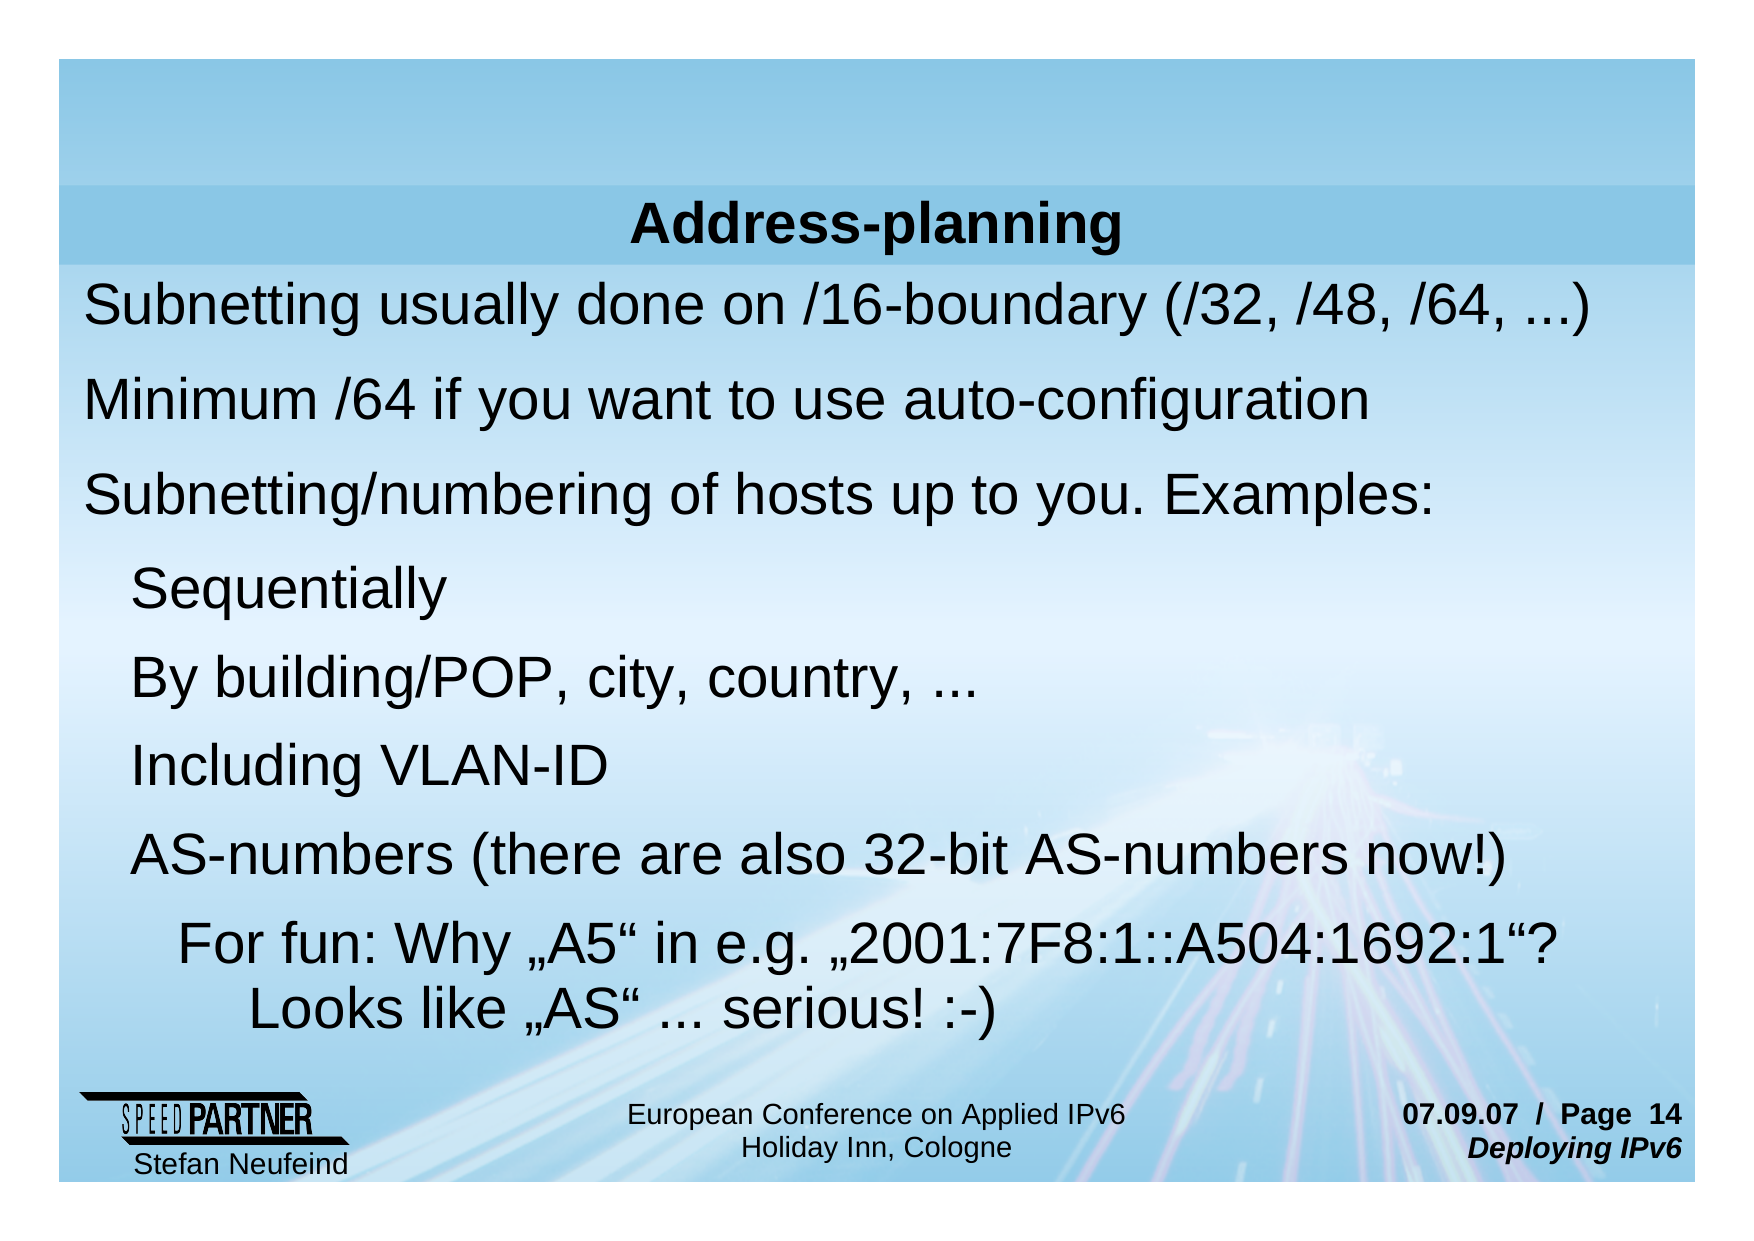

# Address-planning
Subnetting usually done on /16-boundary (/32, /48, /64, ...)
Minimum /64 if you want to use auto-configuration
Subnetting/numbering of hosts up to you. Examples:
Sequentially
By building/POP, city, country, ...
Including VLAN-ID
AS-numbers (there are also 32-bit AS-numbers now!)
For fun: Why „A5“ in e.g. „2001:7F8:1::A504:1692:1“?
Looks like „AS“ ... serious! :-)